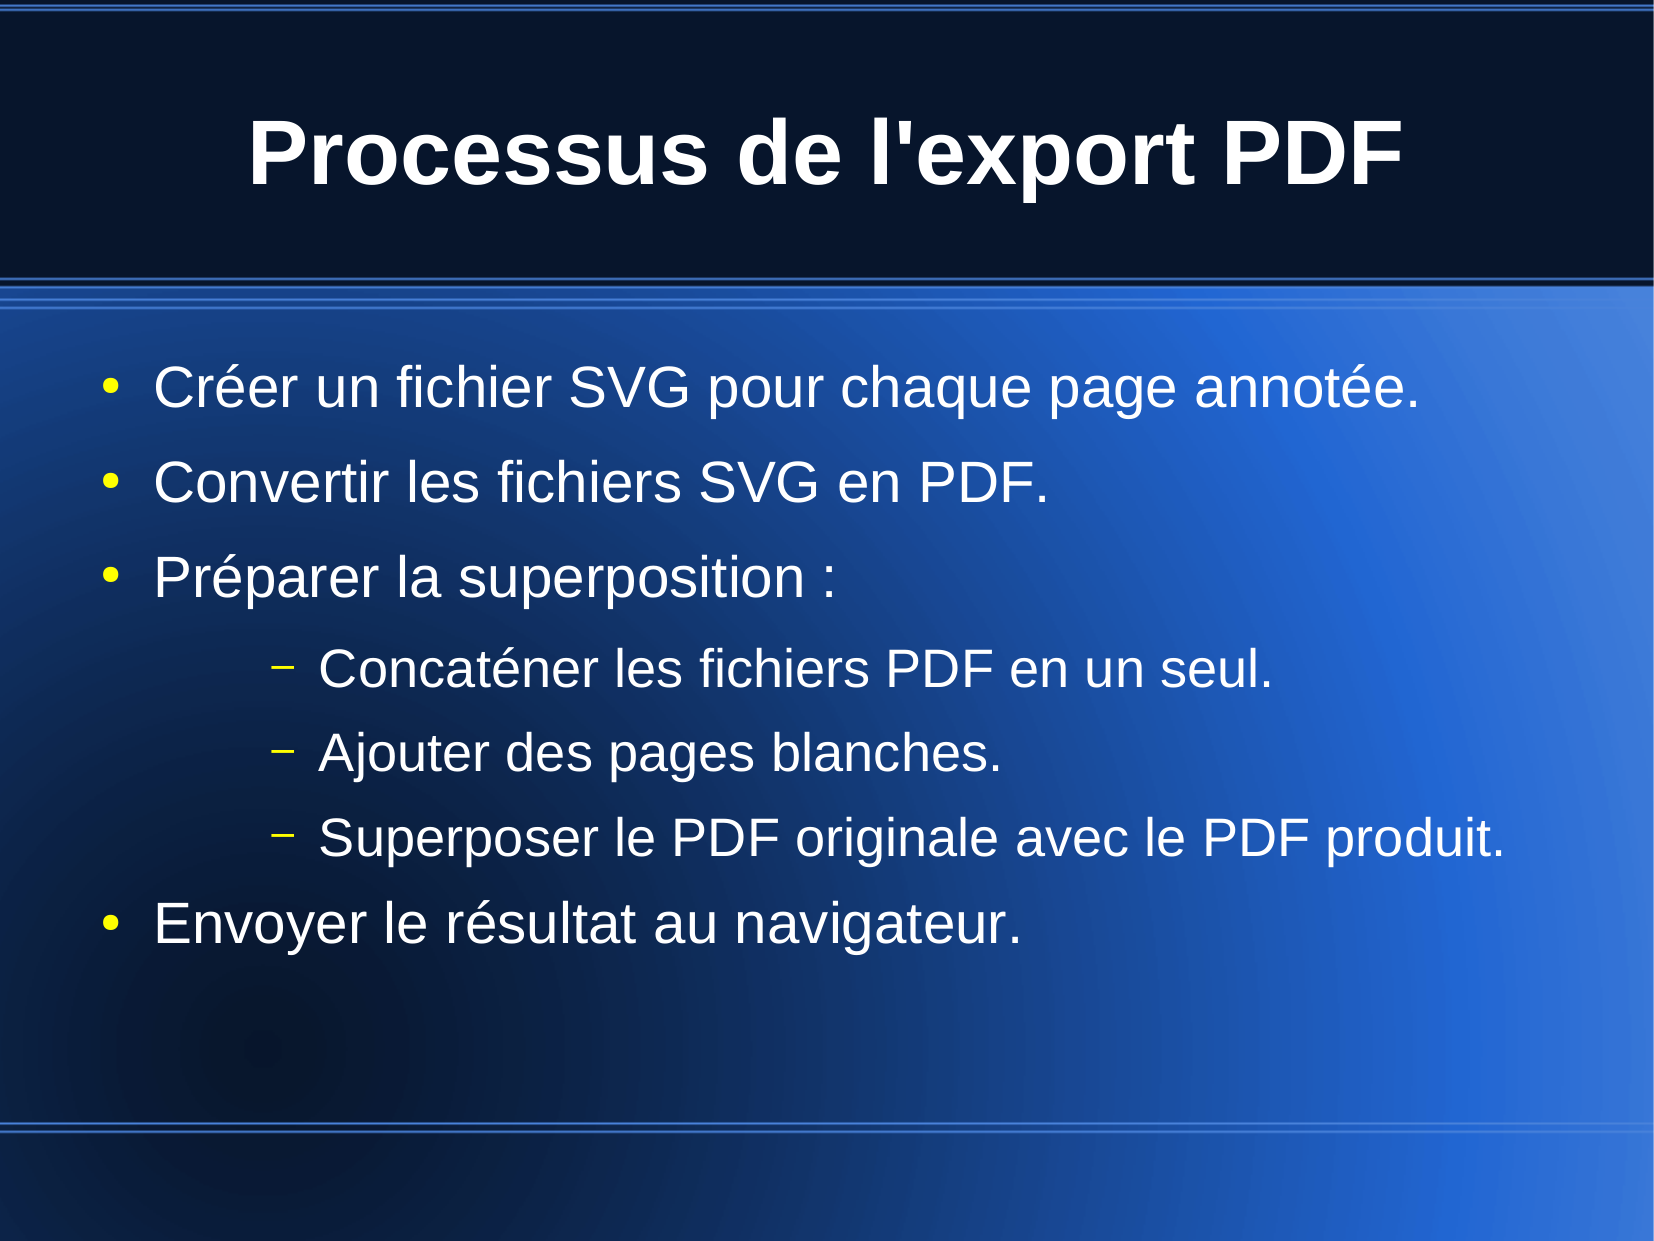

# Processus de l'export PDF
Créer un fichier SVG pour chaque page annotée.
Convertir les fichiers SVG en PDF.
Préparer la superposition :
Concaténer les fichiers PDF en un seul.
Ajouter des pages blanches.
Superposer le PDF originale avec le PDF produit.
Envoyer le résultat au navigateur.